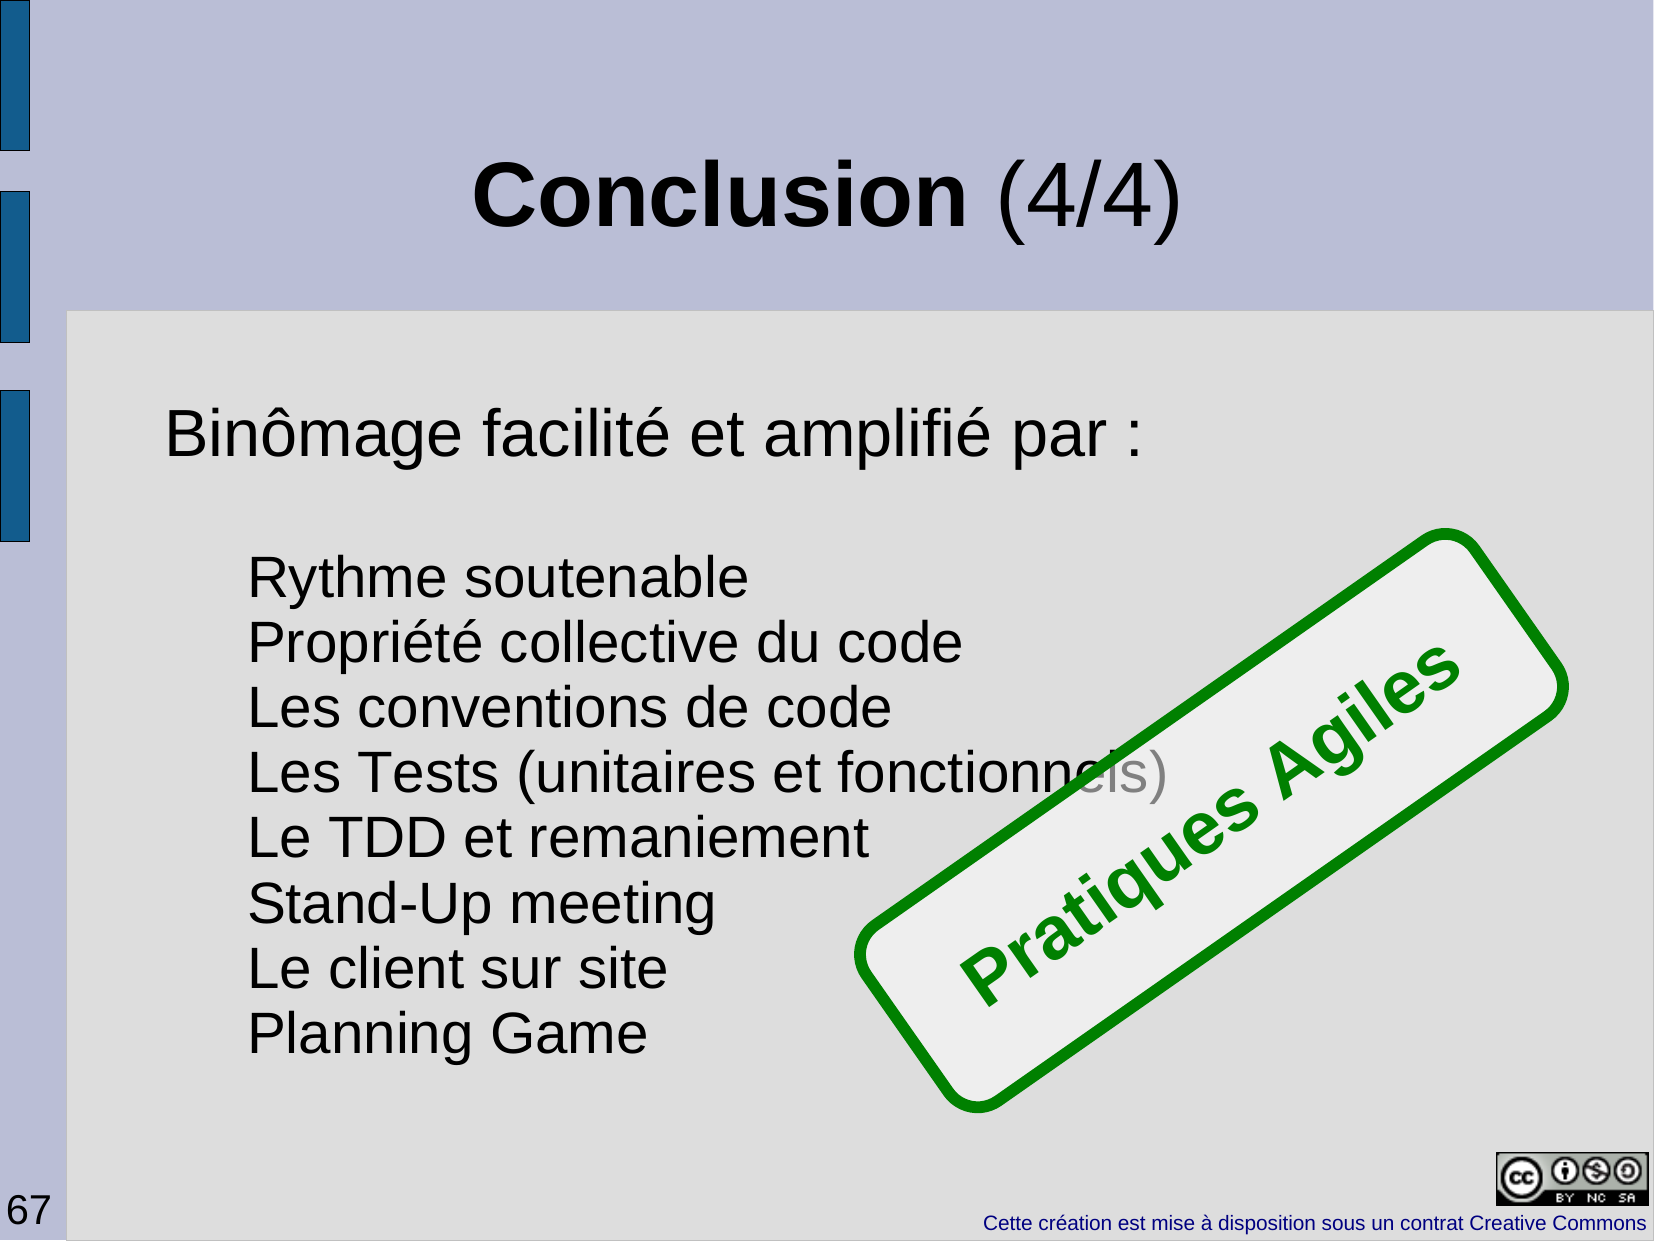

# Conclusion (4/4)
Binômage facilité et amplifié par :
Rythme soutenable
Propriété collective du code
Les conventions de code
Les Tests (unitaires et fonctionnels)
Le TDD et remaniement
Stand-Up meeting
Le client sur site
Planning Game
Pratiques Agiles